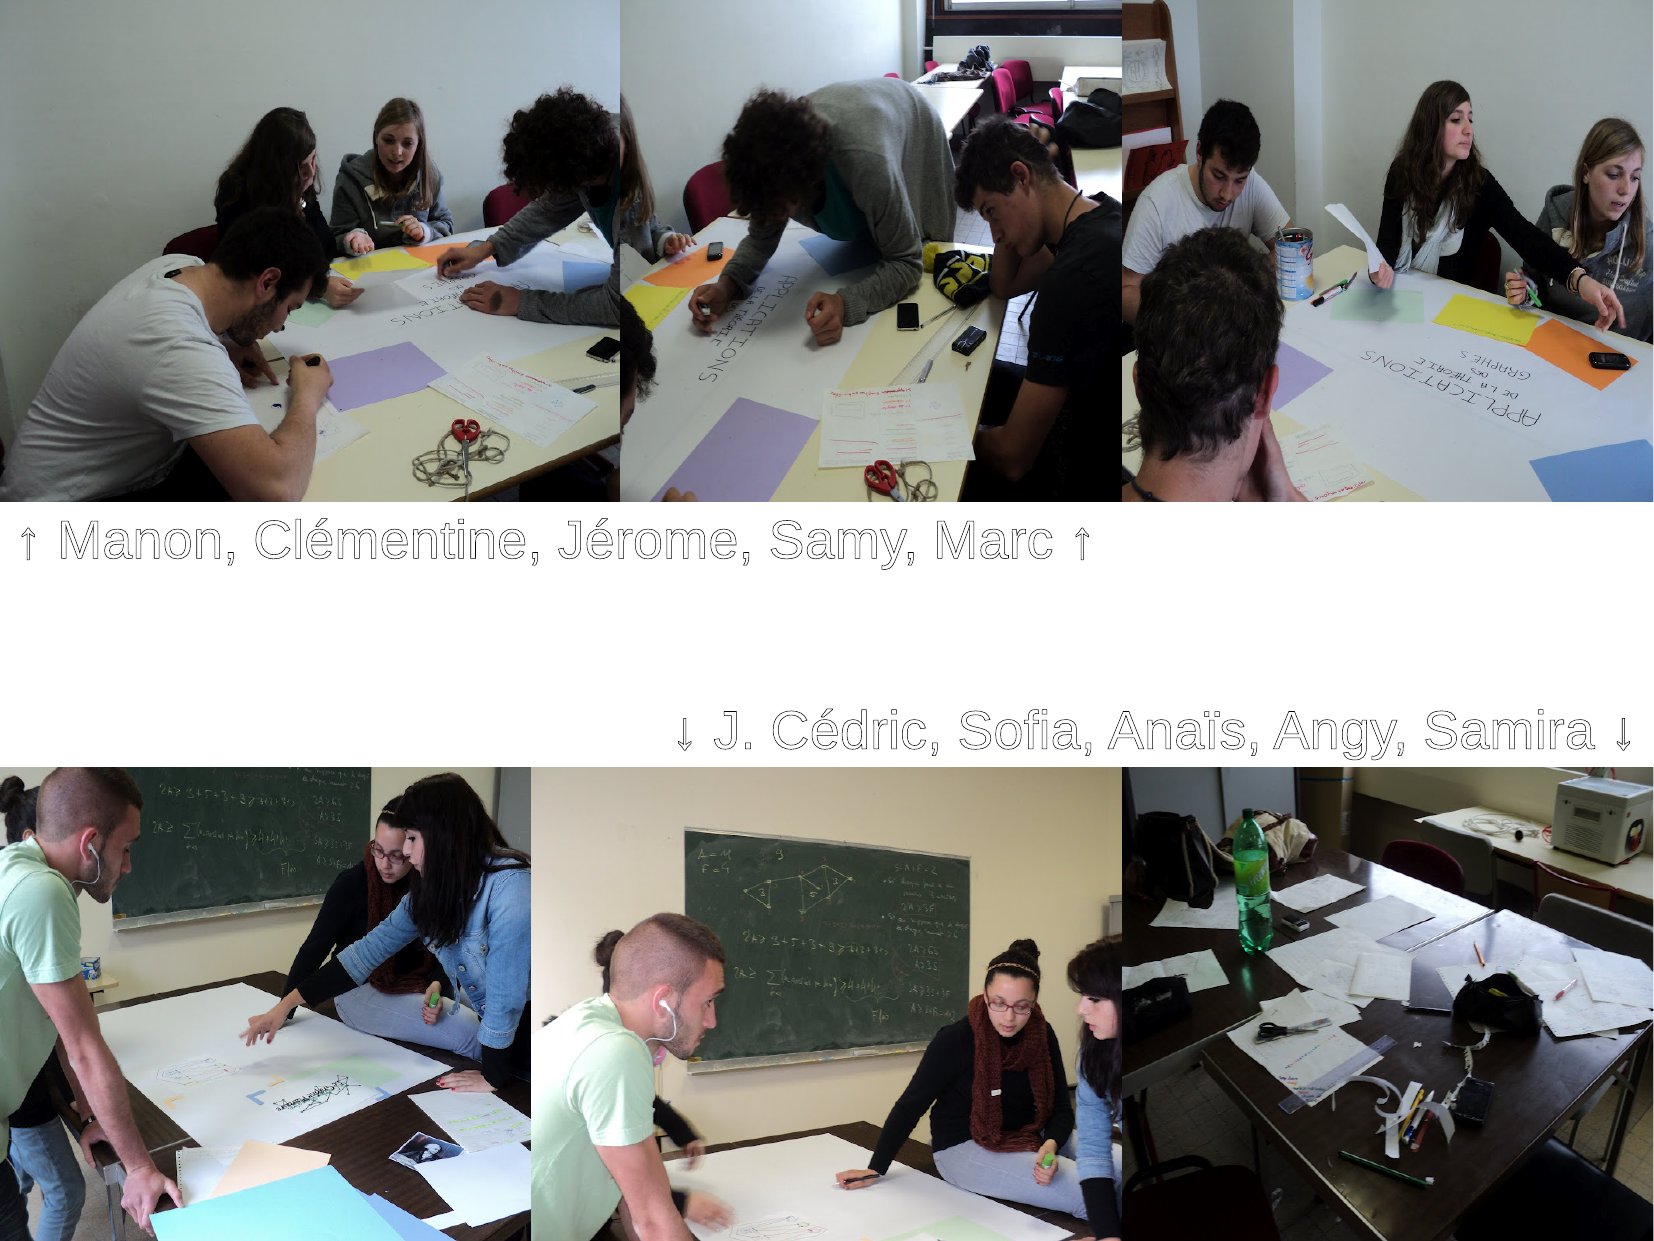

↑ Manon, Clémentine, Jérome, Samy, Marc ↑
↓ J. Cédric, Sofia, Anaïs, Angy, Samira ↓